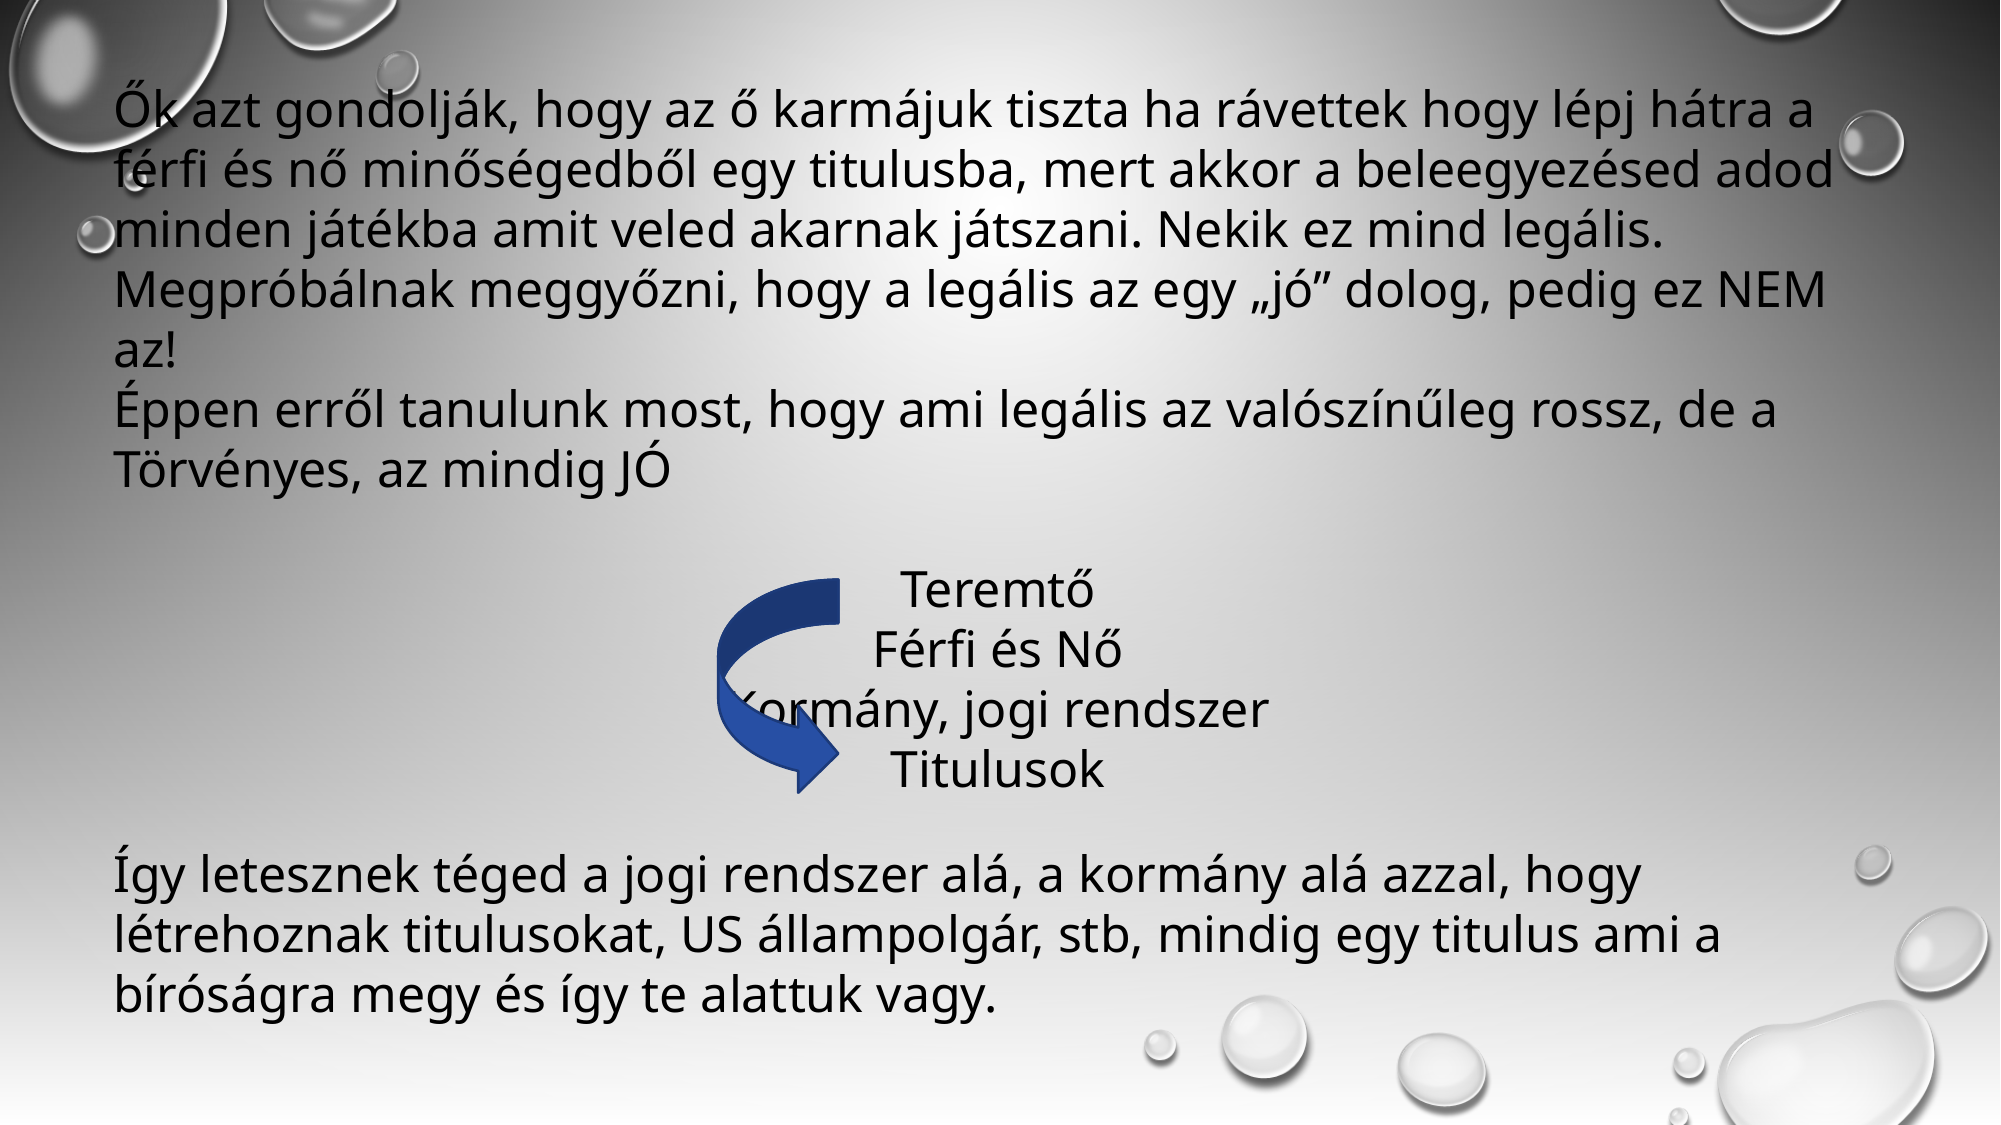

Ők azt gondolják, hogy az ő karmájuk tiszta ha rávettek hogy lépj hátra a férfi és nő minőségedből egy titulusba, mert akkor a beleegyezésed adod minden játékba amit veled akarnak játszani. Nekik ez mind legális.
Megpróbálnak meggyőzni, hogy a legális az egy „jó” dolog, pedig ez NEM az!
Éppen erről tanulunk most, hogy ami legális az valószínűleg rossz, de a Törvényes, az mindig JÓ
Teremtő
Férfi és Nő
Kormány, jogi rendszer
Titulusok
Így letesznek téged a jogi rendszer alá, a kormány alá azzal, hogy létrehoznak titulusokat, US állampolgár, stb, mindig egy titulus ami a bíróságra megy és így te alattuk vagy.